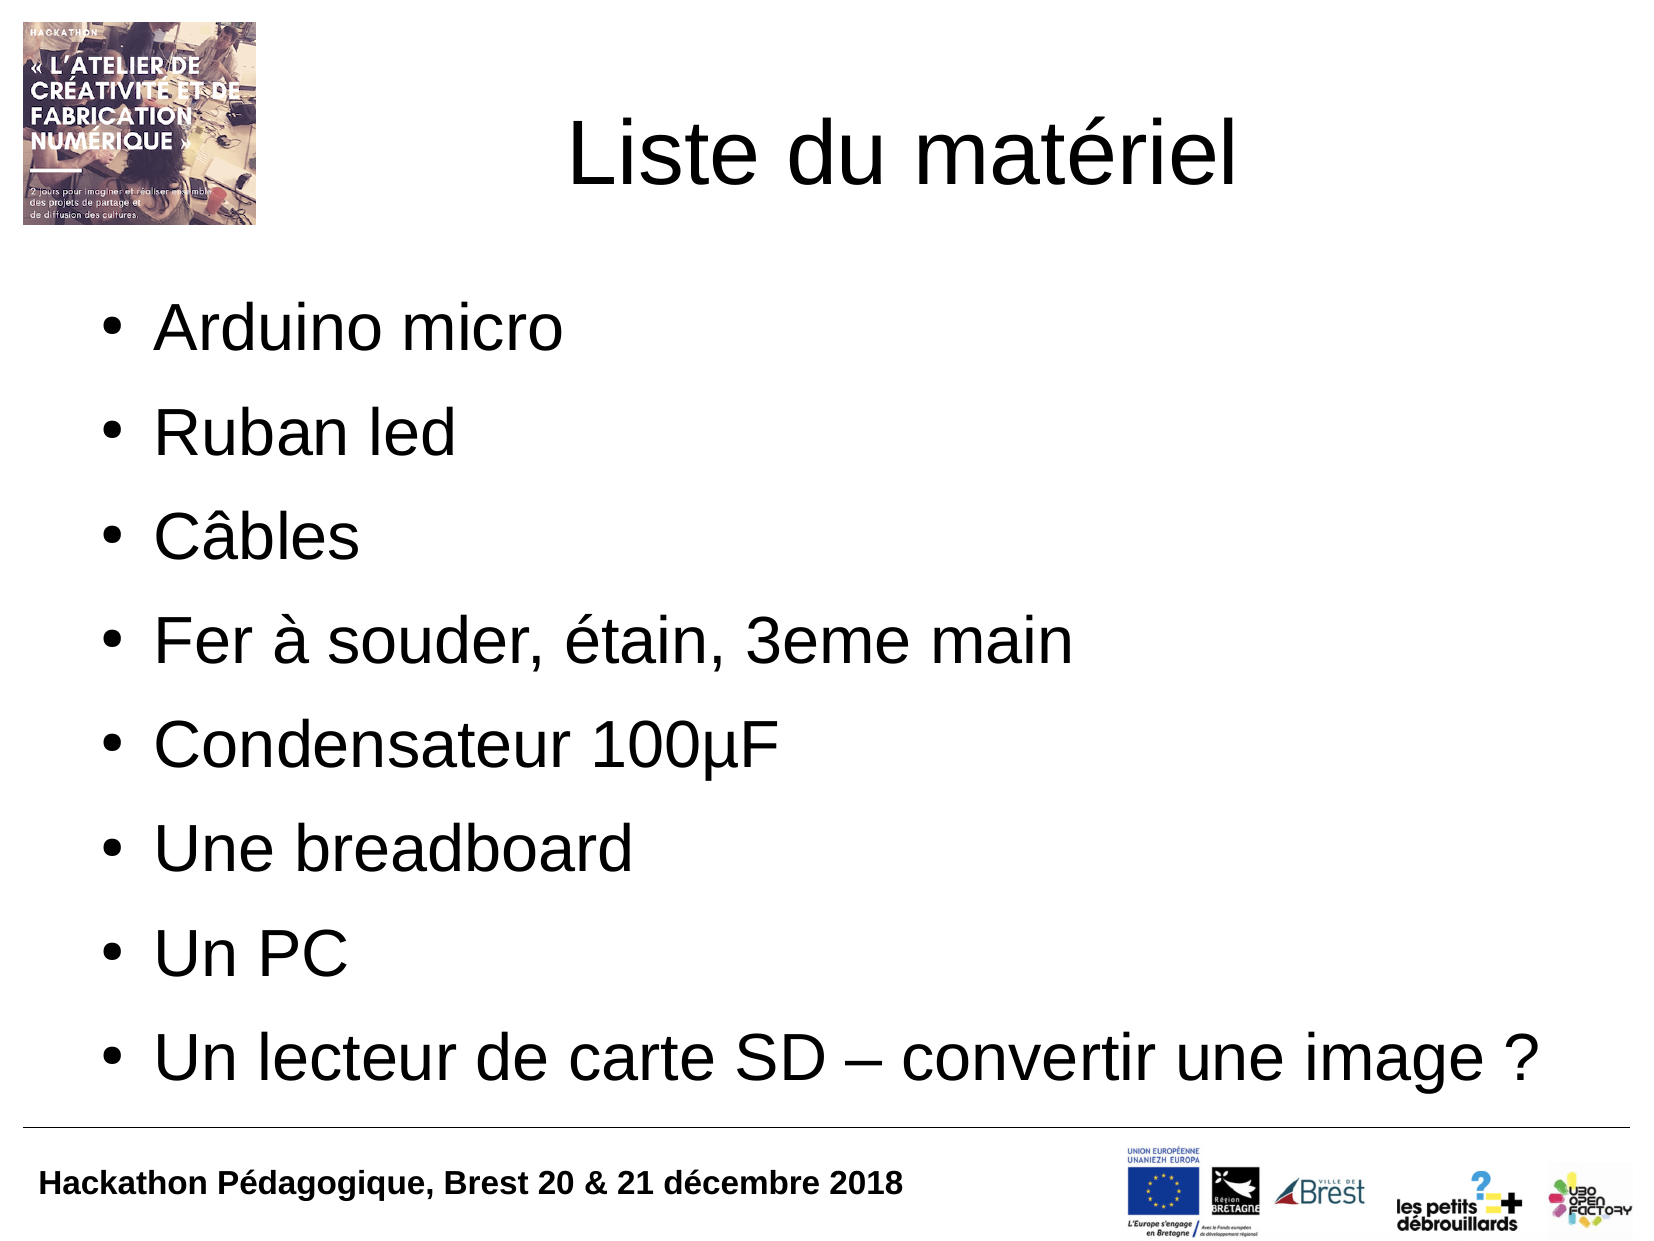

# Liste du matériel
Arduino micro
Ruban led
Câbles
Fer à souder, étain, 3eme main
Condensateur 100µF
Une breadboard
Un PC
Un lecteur de carte SD – convertir une image ?
Hackathon Pédagogique, Brest 20 & 21 décembre 2018